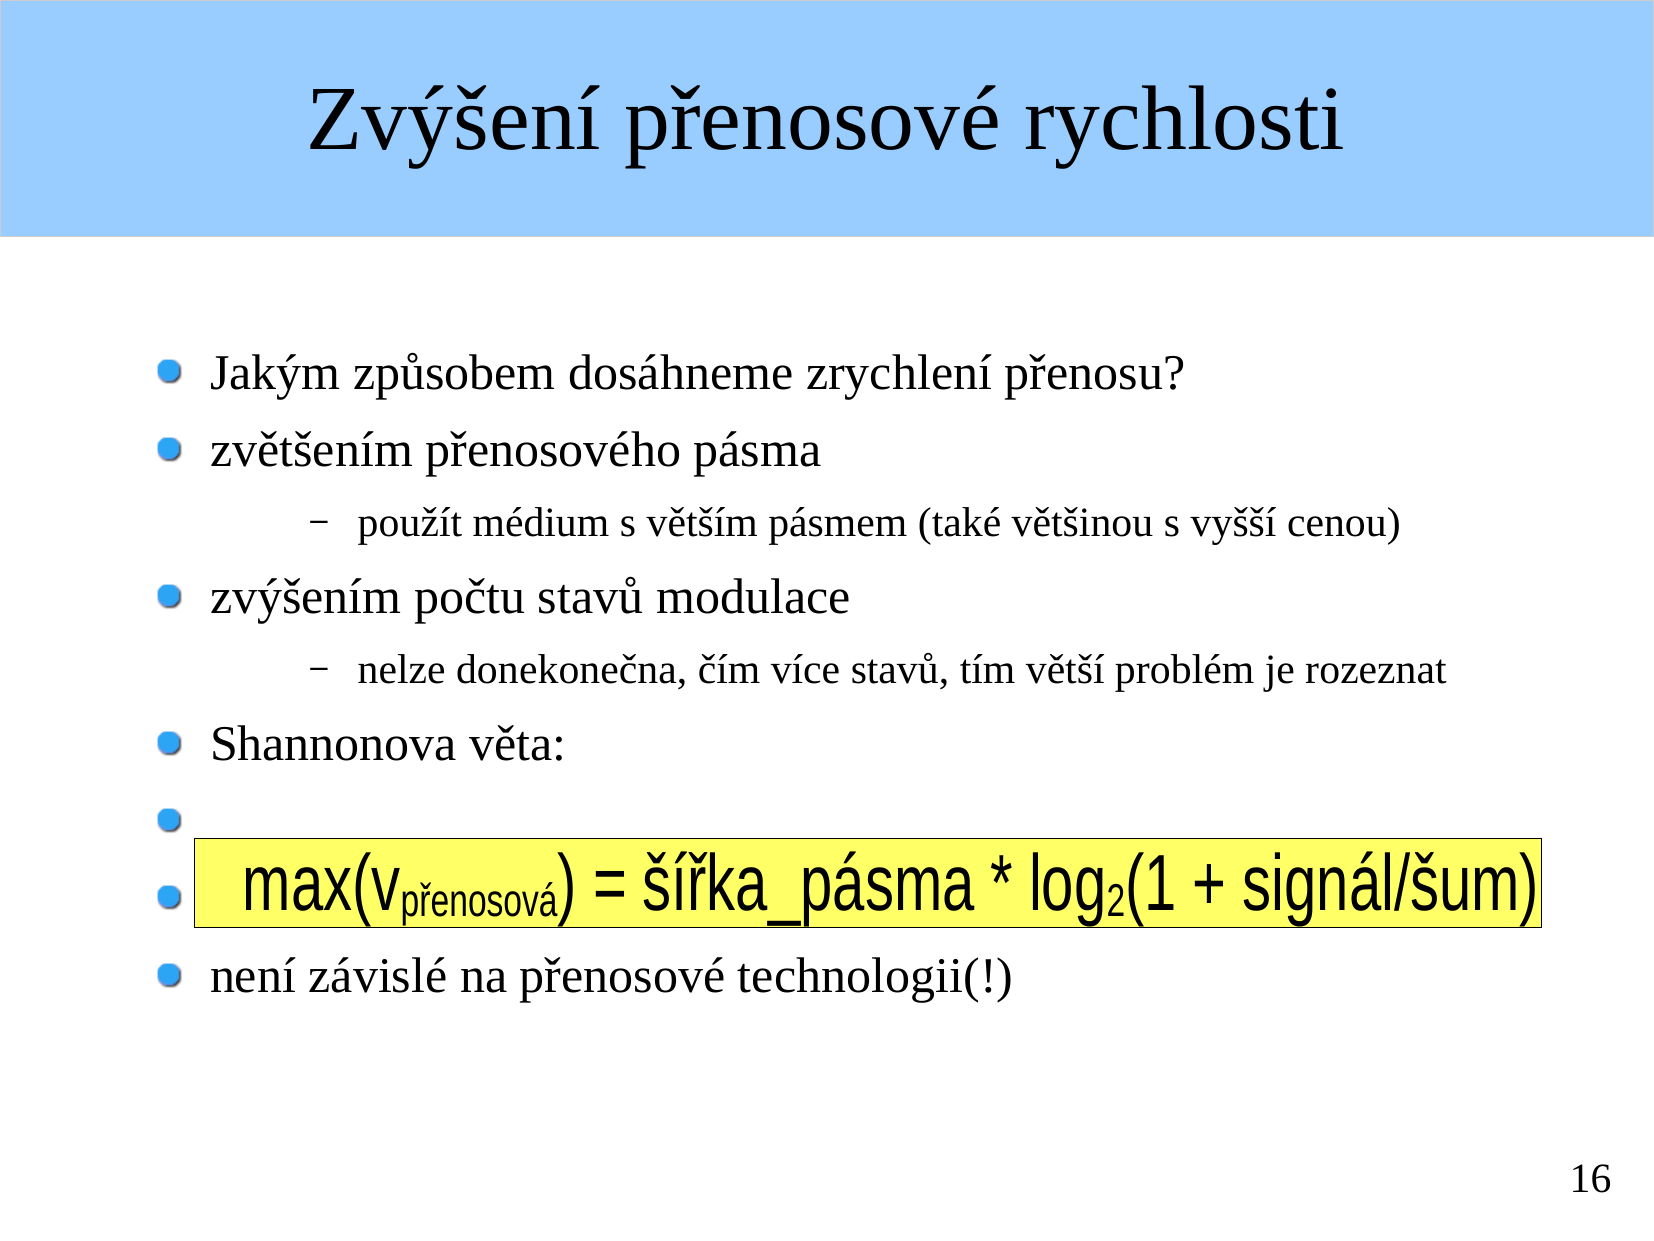

# Zvýšení přenosové rychlosti
Jakým způsobem dosáhneme zrychlení přenosu?
zvětšením přenosového pásma
použít médium s větším pásmem (také většinou s vyšší cenou)
zvýšením počtu stavů modulace
nelze donekonečna, čím více stavů, tím větší problém je rozeznat
Shannonova věta:
není závislé na přenosové technologii(!)
 max(vpřenosová) = šířka_pásma * log2(1 + signál/šum)